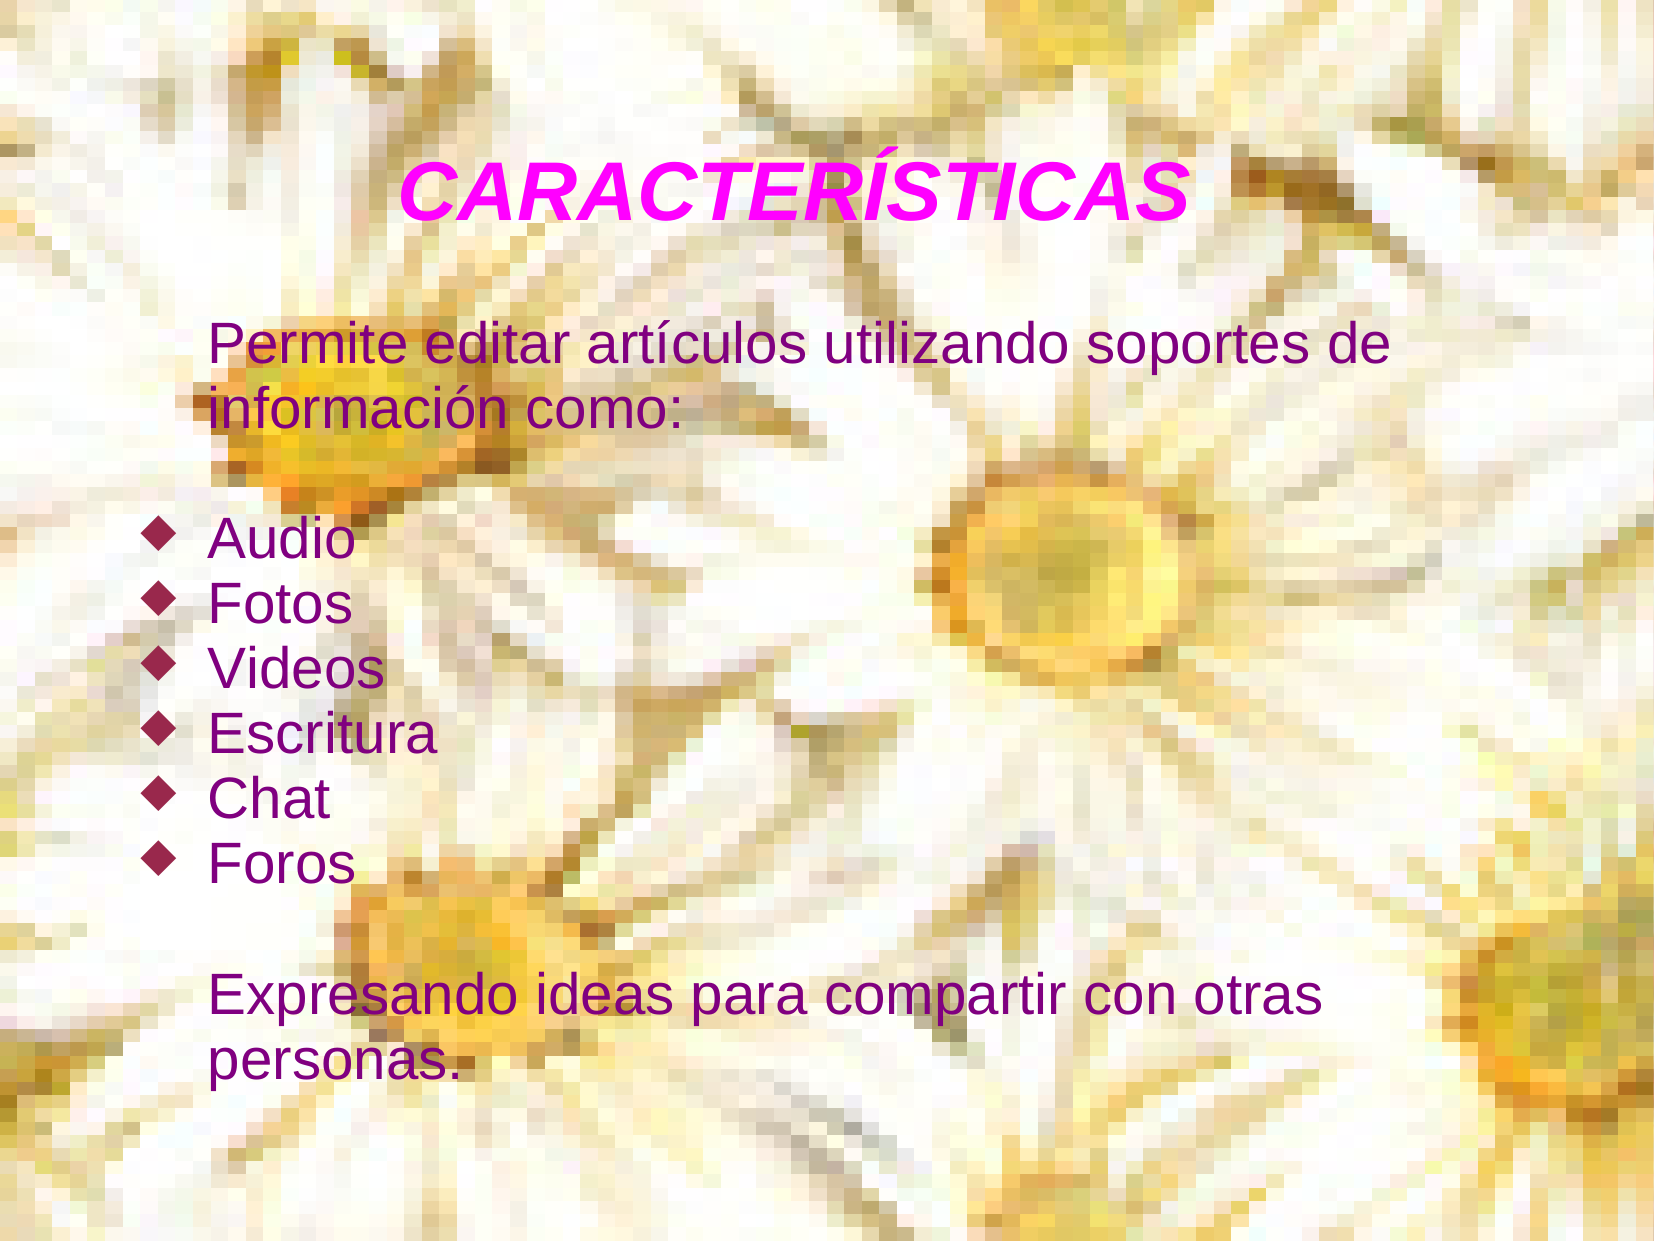

# CARACTERÍSTICAS
Permite editar artículos utilizando soportes de información como:
Audio
Fotos
Videos
Escritura
Chat
Foros
Expresando ideas para compartir con otras personas.